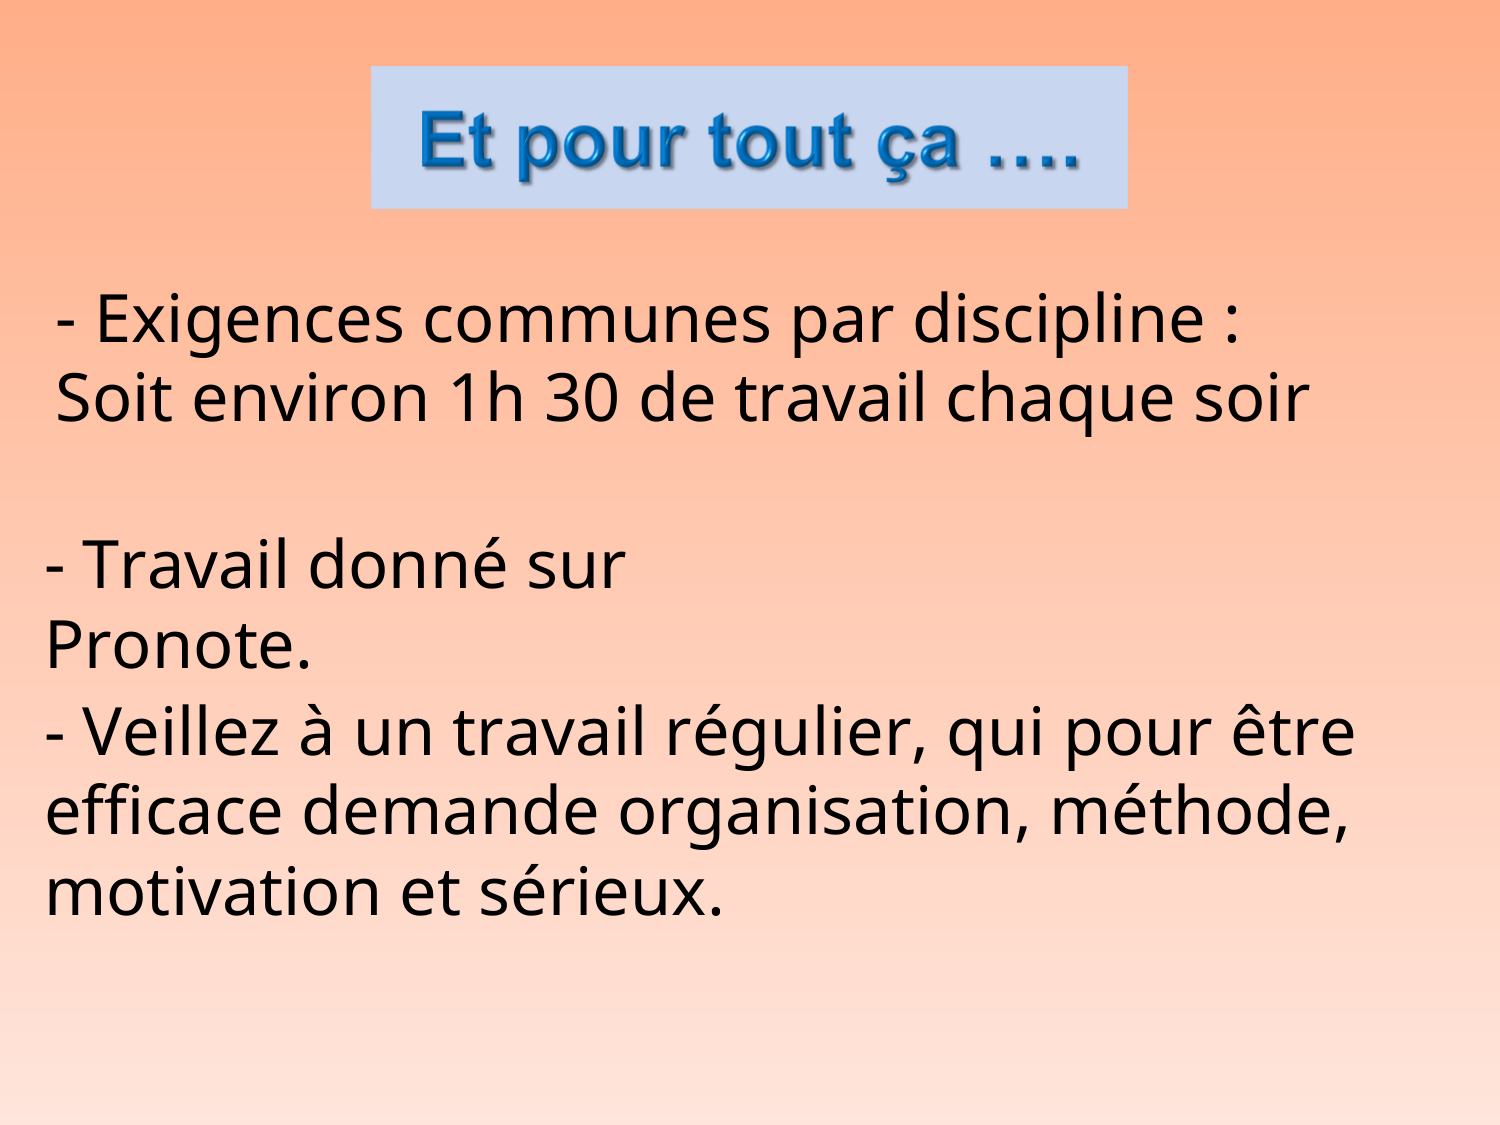

Exigences communes par discipline :
Soit environ 1h 30 de travail chaque soir
 Travail donné sur Pronote.
- Veillez à un travail régulier, qui pour être efficace demande organisation, méthode, motivation et sérieux.